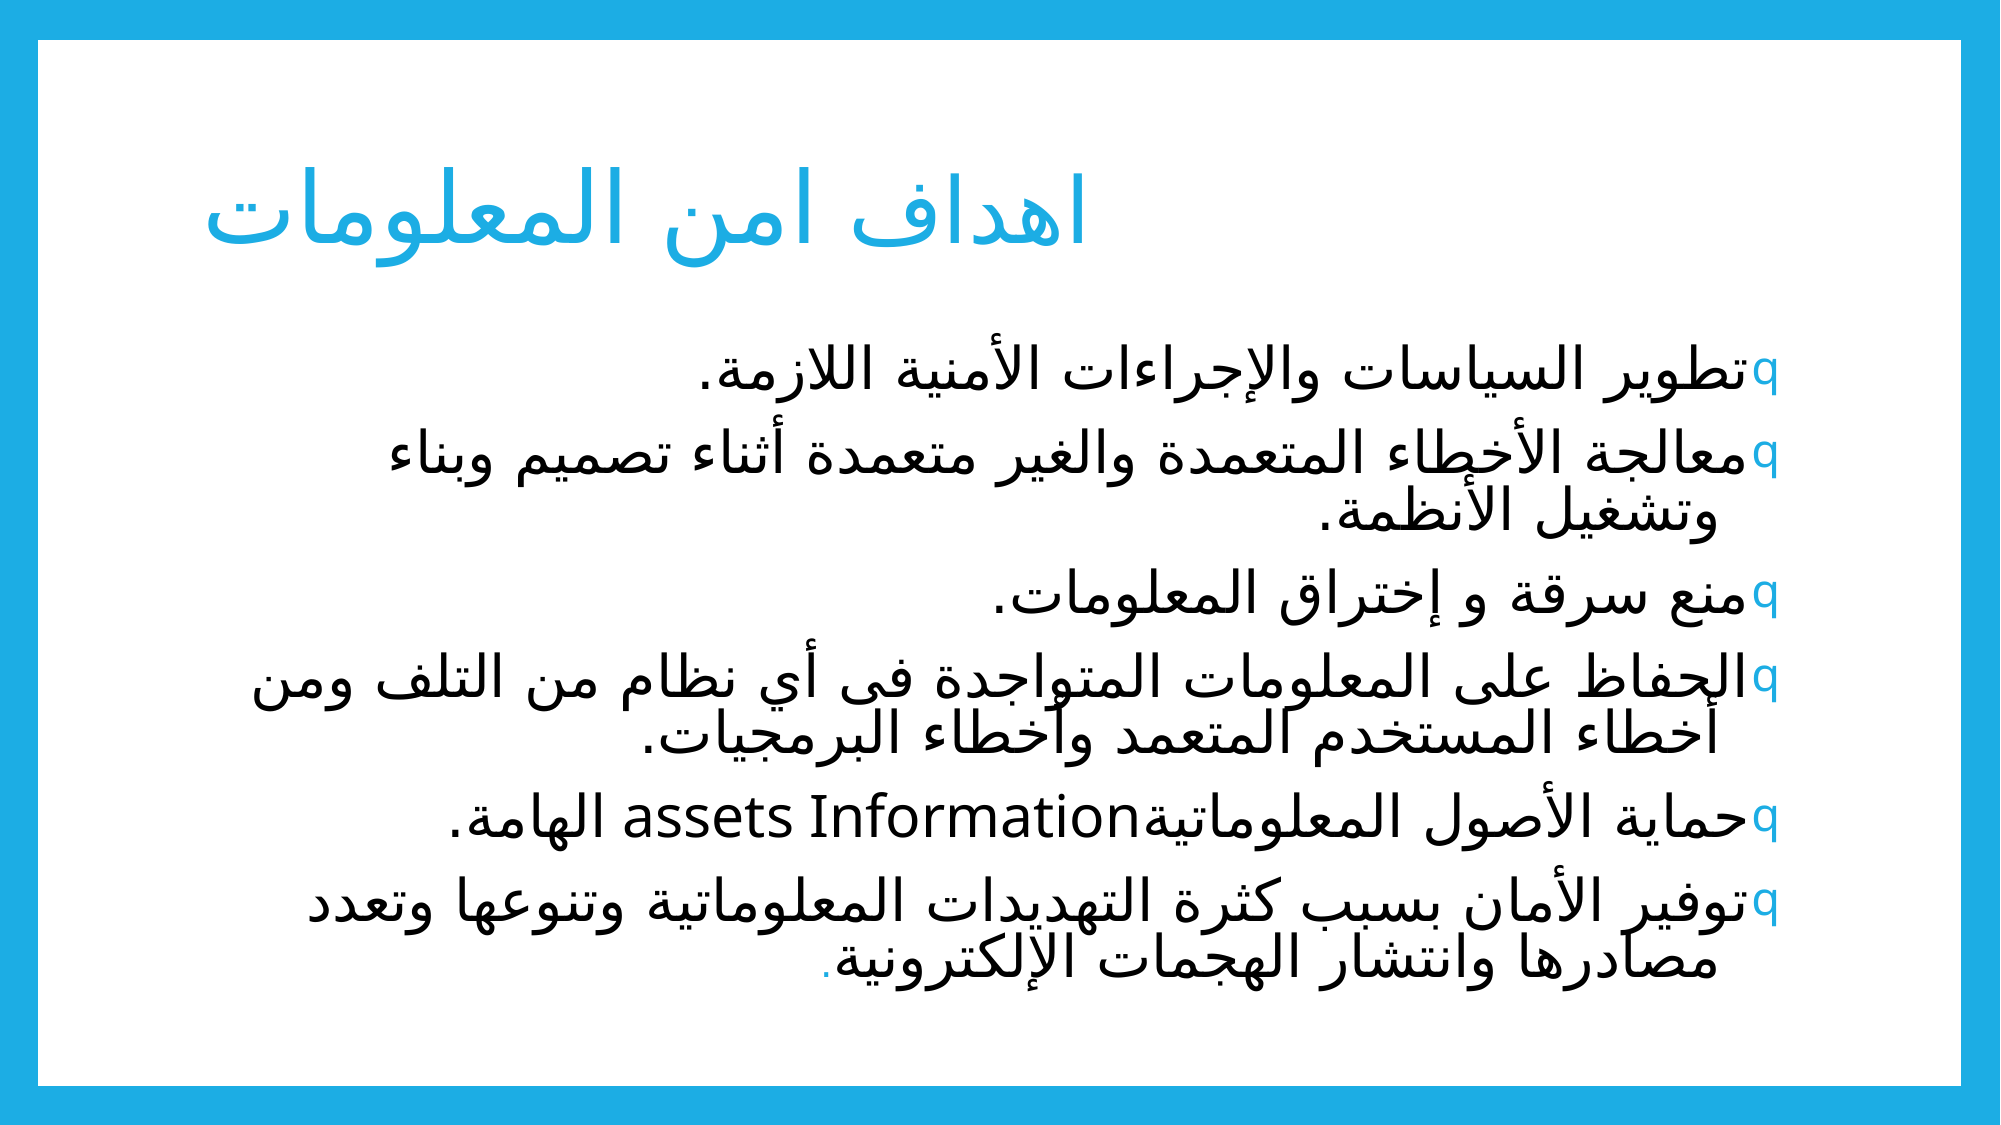

# اهداف امن المعلومات
تطوير السياسات والإجراءات الأمنية اللازمة.
معالجة الأخطاء المتعمدة والغير متعمدة أثناء تصميم وبناء وتشغيل الأنظمة.
منع سرقة و إختراق المعلومات.
الحفاظ على المعلومات المتواجدة فى أي نظام من التلف ومن أخطاء المستخدم المتعمد وأخطاء البرمجيات.
حماية الأصول المعلوماتيةassets Information الهامة.
توفير الأمان بسبب كثرة التهديدات المعلوماتية وتنوعها وتعدد مصادرها وانتشار الهجمات الإلكترونية.